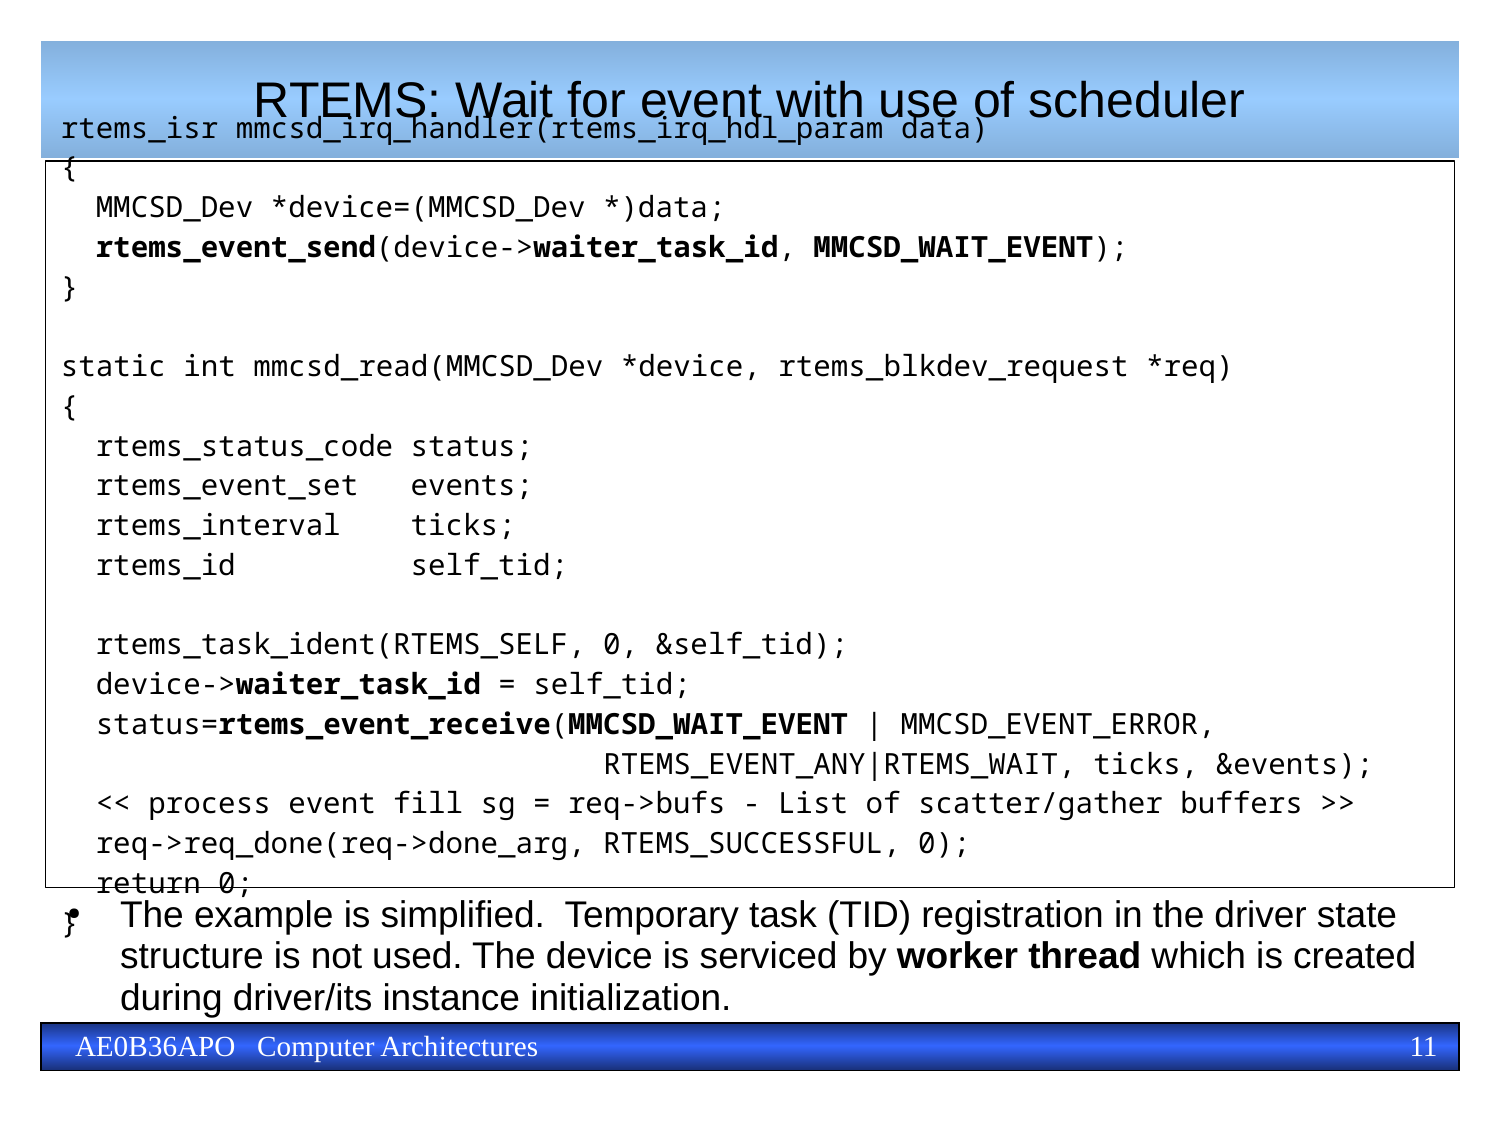

# RTEMS: Wait for event with use of scheduler
rtems_isr mmcsd_irq_handler(rtems_irq_hdl_param data)
{
 MMCSD_Dev *device=(MMCSD_Dev *)data;
 rtems_event_send(device->waiter_task_id, MMCSD_WAIT_EVENT);
}
static int mmcsd_read(MMCSD_Dev *device, rtems_blkdev_request *req)
{
 rtems_status_code status;
 rtems_event_set events;
 rtems_interval ticks;
 rtems_id self_tid;
 rtems_task_ident(RTEMS_SELF, 0, &self_tid);
 device->waiter_task_id = self_tid;
 status=rtems_event_receive(MMCSD_WAIT_EVENT | MMCSD_EVENT_ERROR,
 RTEMS_EVENT_ANY|RTEMS_WAIT, ticks, &events);
 << process event fill sg = req->bufs - List of scatter/gather buffers >>
 req->req_done(req->done_arg, RTEMS_SUCCESSFUL, 0);
 return 0;
}
The example is simplified. Temporary task (TID) registration in the driver state structure is not used. The device is serviced by worker thread which is created during driver/its instance initialization.
AE0B36APO Computer Architectures
11